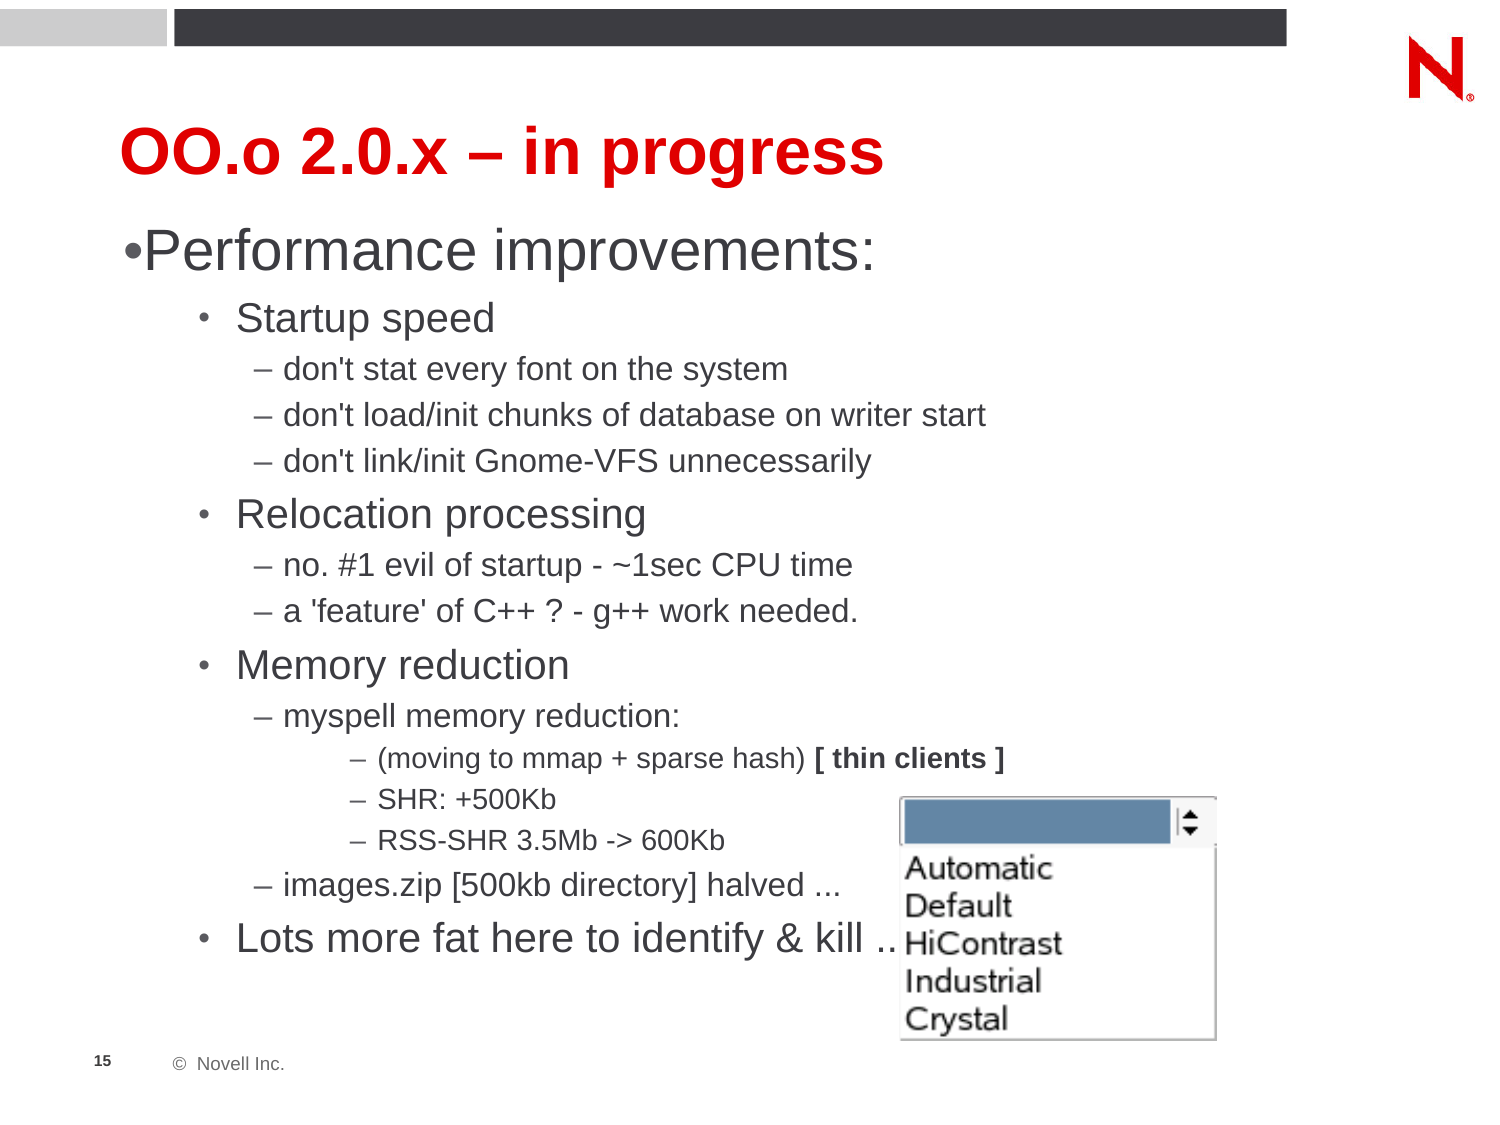

# OO.o 2.0.x – in progress
Performance improvements:
Startup speed
don't stat every font on the system
don't load/init chunks of database on writer start
don't link/init Gnome-VFS unnecessarily
Relocation processing
no. #1 evil of startup - ~1sec CPU time
a 'feature' of C++ ? - g++ work needed.
Memory reduction
myspell memory reduction:
(moving to mmap + sparse hash) [ thin clients ]
SHR: +500Kb
RSS-SHR 3.5Mb -> 600Kb
images.zip [500kb directory] halved ...
Lots more fat here to identify & kill ...